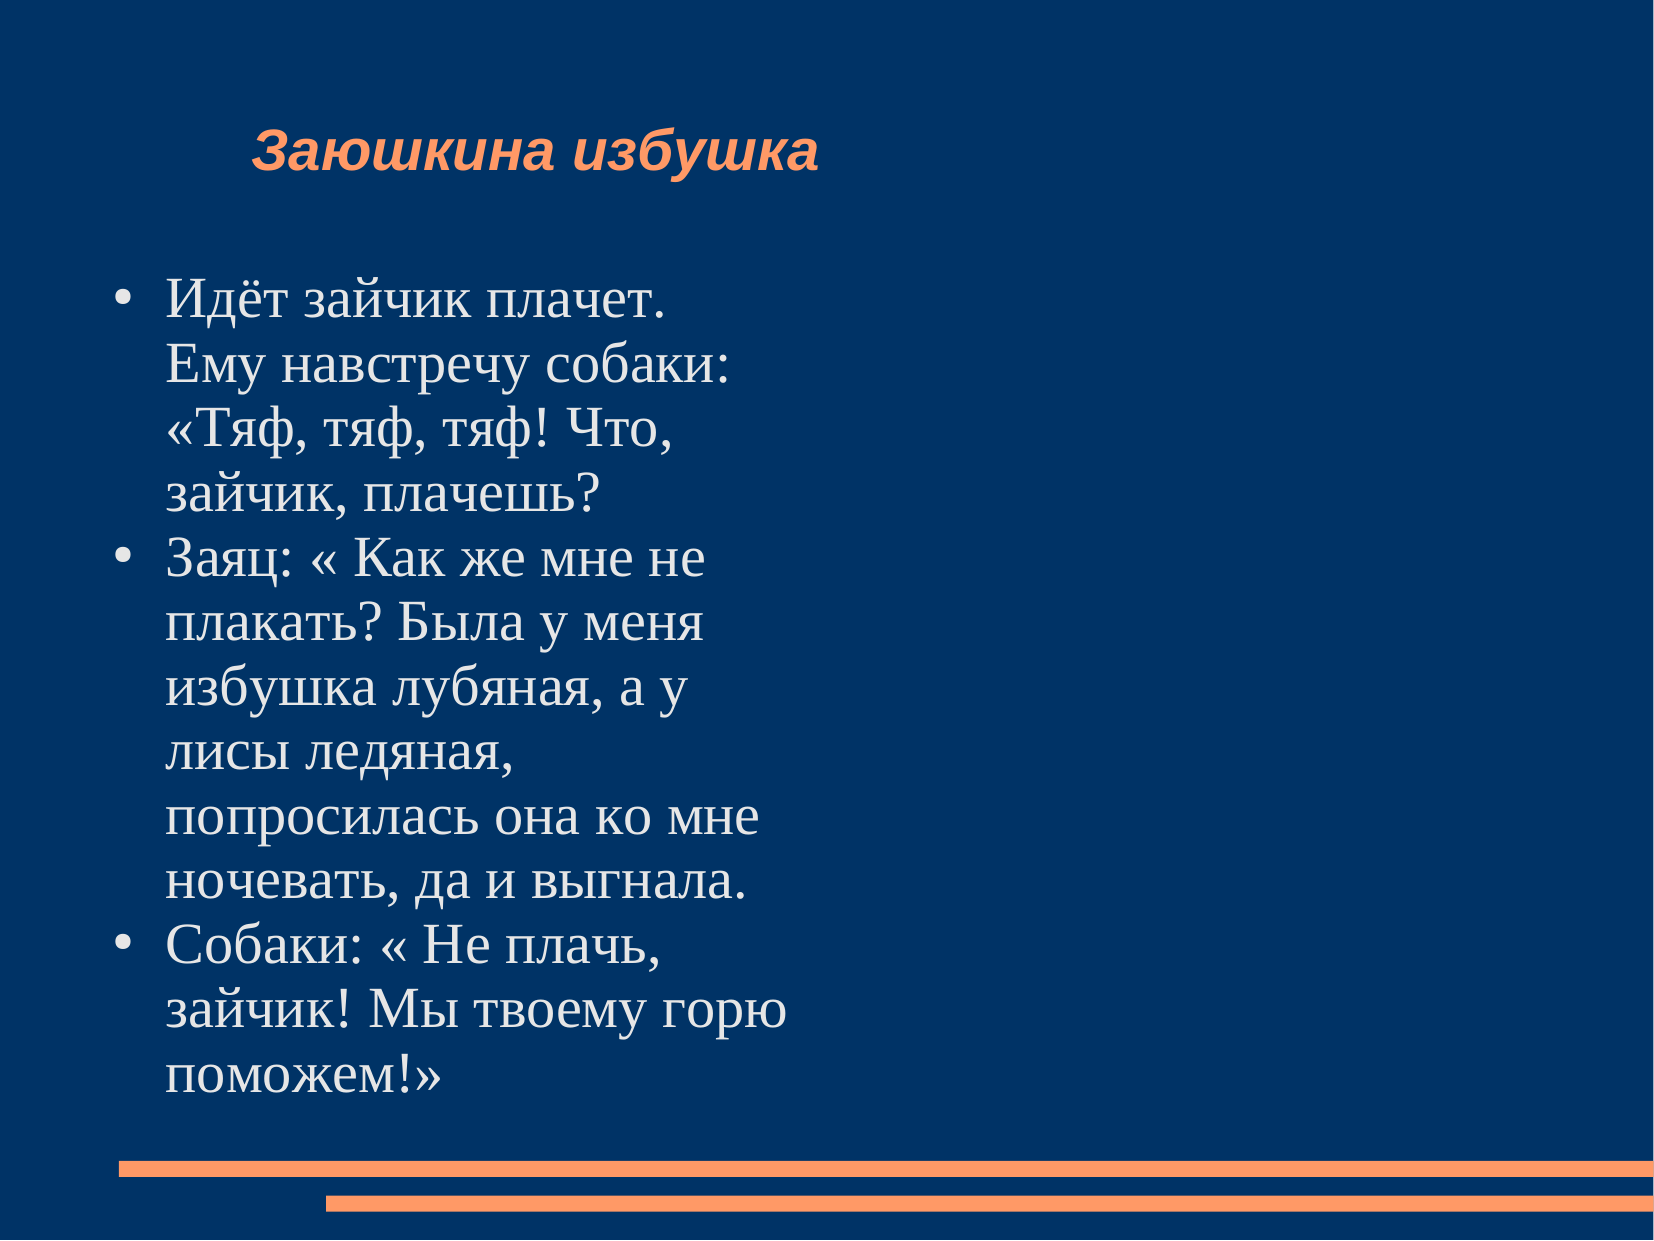

# Заюшкина избушка
Идёт зайчик плачет.
Ему навстречу собаки: «Тяф, тяф, тяф! Что, зайчик, плачешь?
Заяц: « Как же мне не плакать? Была у меня избушка лубяная, а у лисы ледяная, попросилась она ко мне ночевать, да и выгнала.
Собаки: « Не плачь, зайчик! Мы твоему горю поможем!»